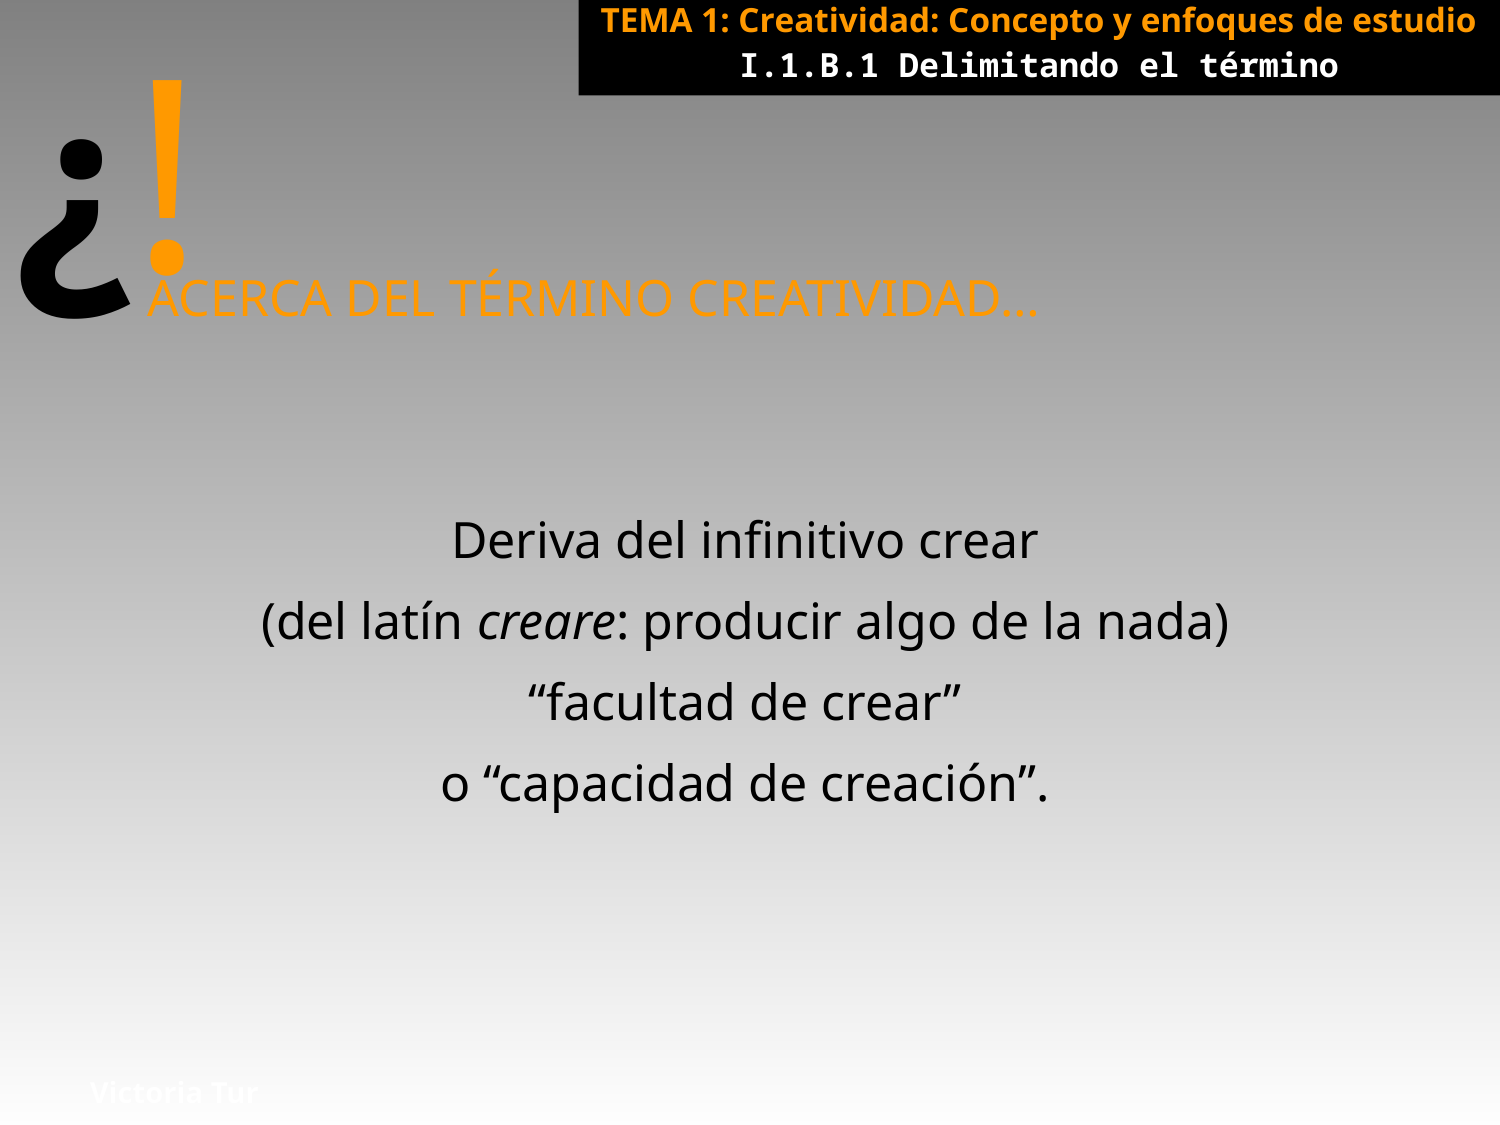

TEMA 1: Creatividad: Concepto y enfoques de estudio
I.1.B.1 Delimitando el término
# ACERCA DEL TÉRMINO CREATIVIDAD…
Deriva del infinitivo crear
(del latín creare: producir algo de la nada)
“facultad de crear”
o “capacidad de creación”.